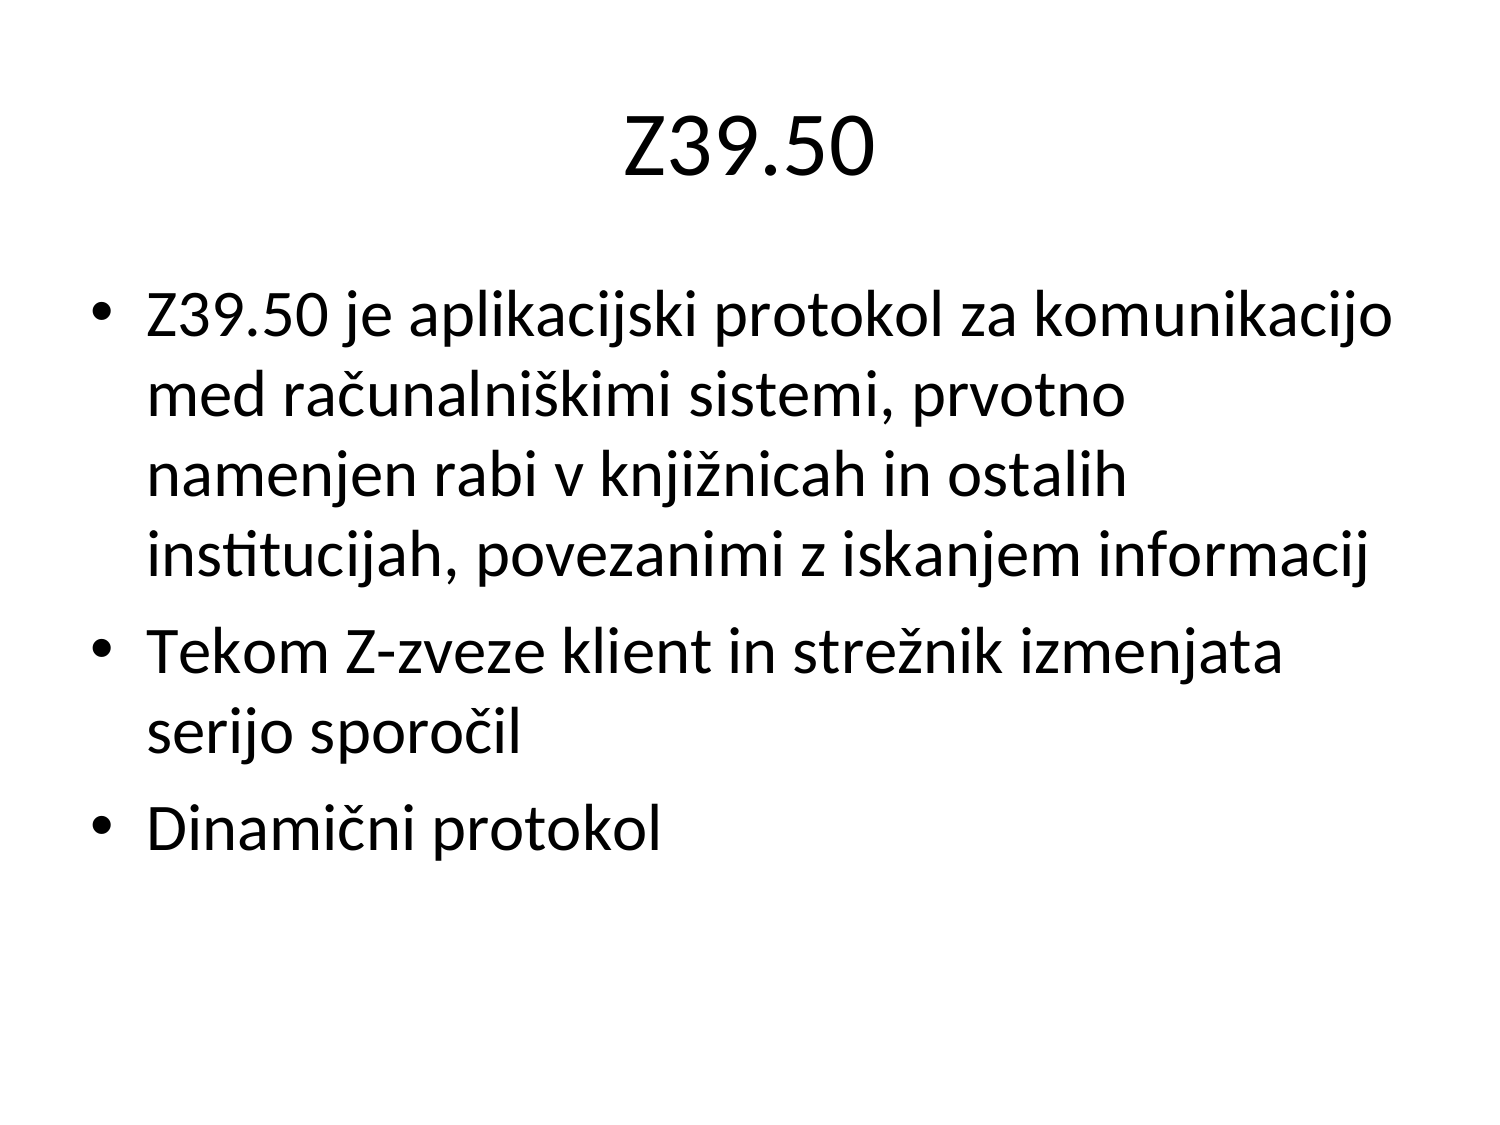

# Z39.50
Z39.50 je aplikacijski protokol za komunikacijo med računalniškimi sistemi, prvotno namenjen rabi v knjižnicah in ostalih institucijah, povezanimi z iskanjem informacij
Tekom Z-zveze klient in strežnik izmenjata serijo sporočil
Dinamični protokol